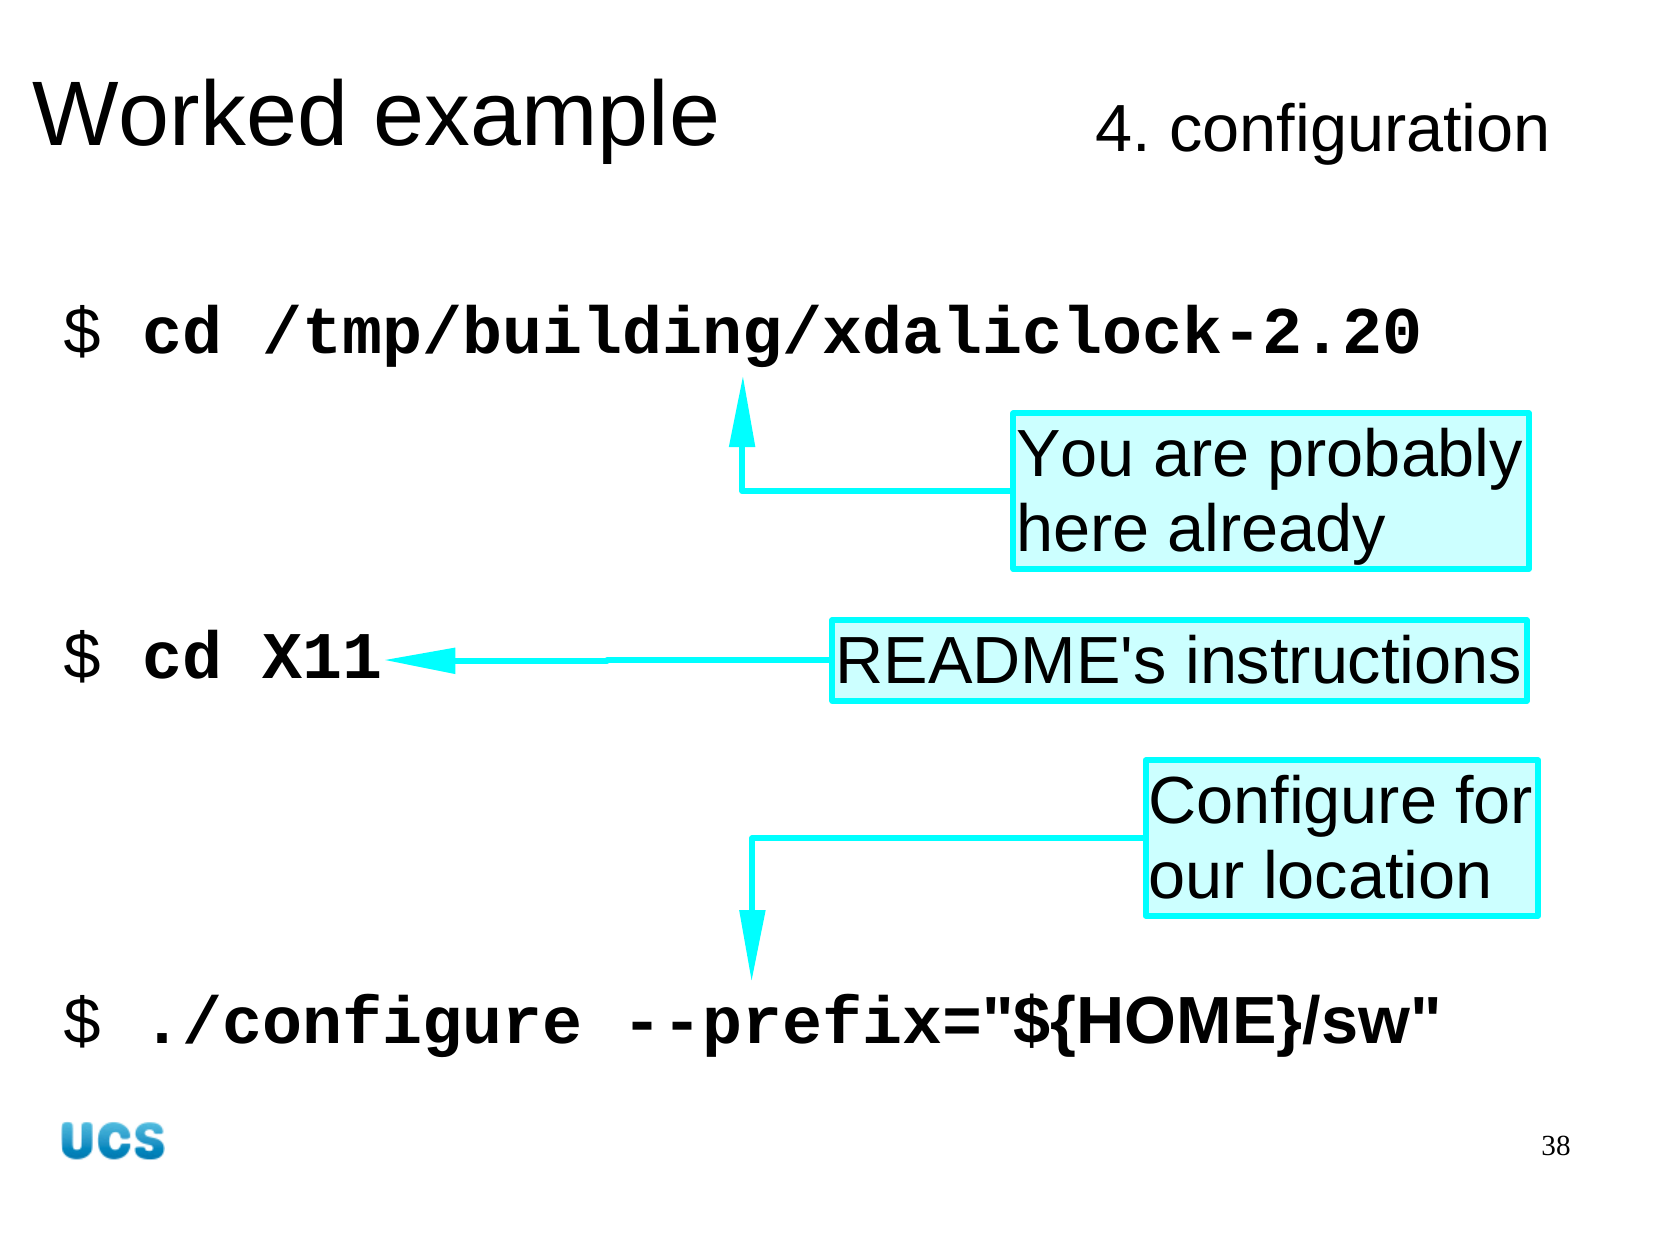

Worked example
4. configuration
$ cd /tmp/building/xdaliclock-2.20
You are probably
here already
$ cd X11
README's instructions
Configure for
our location
$ ./configure --prefix="${HOME}/sw"
38